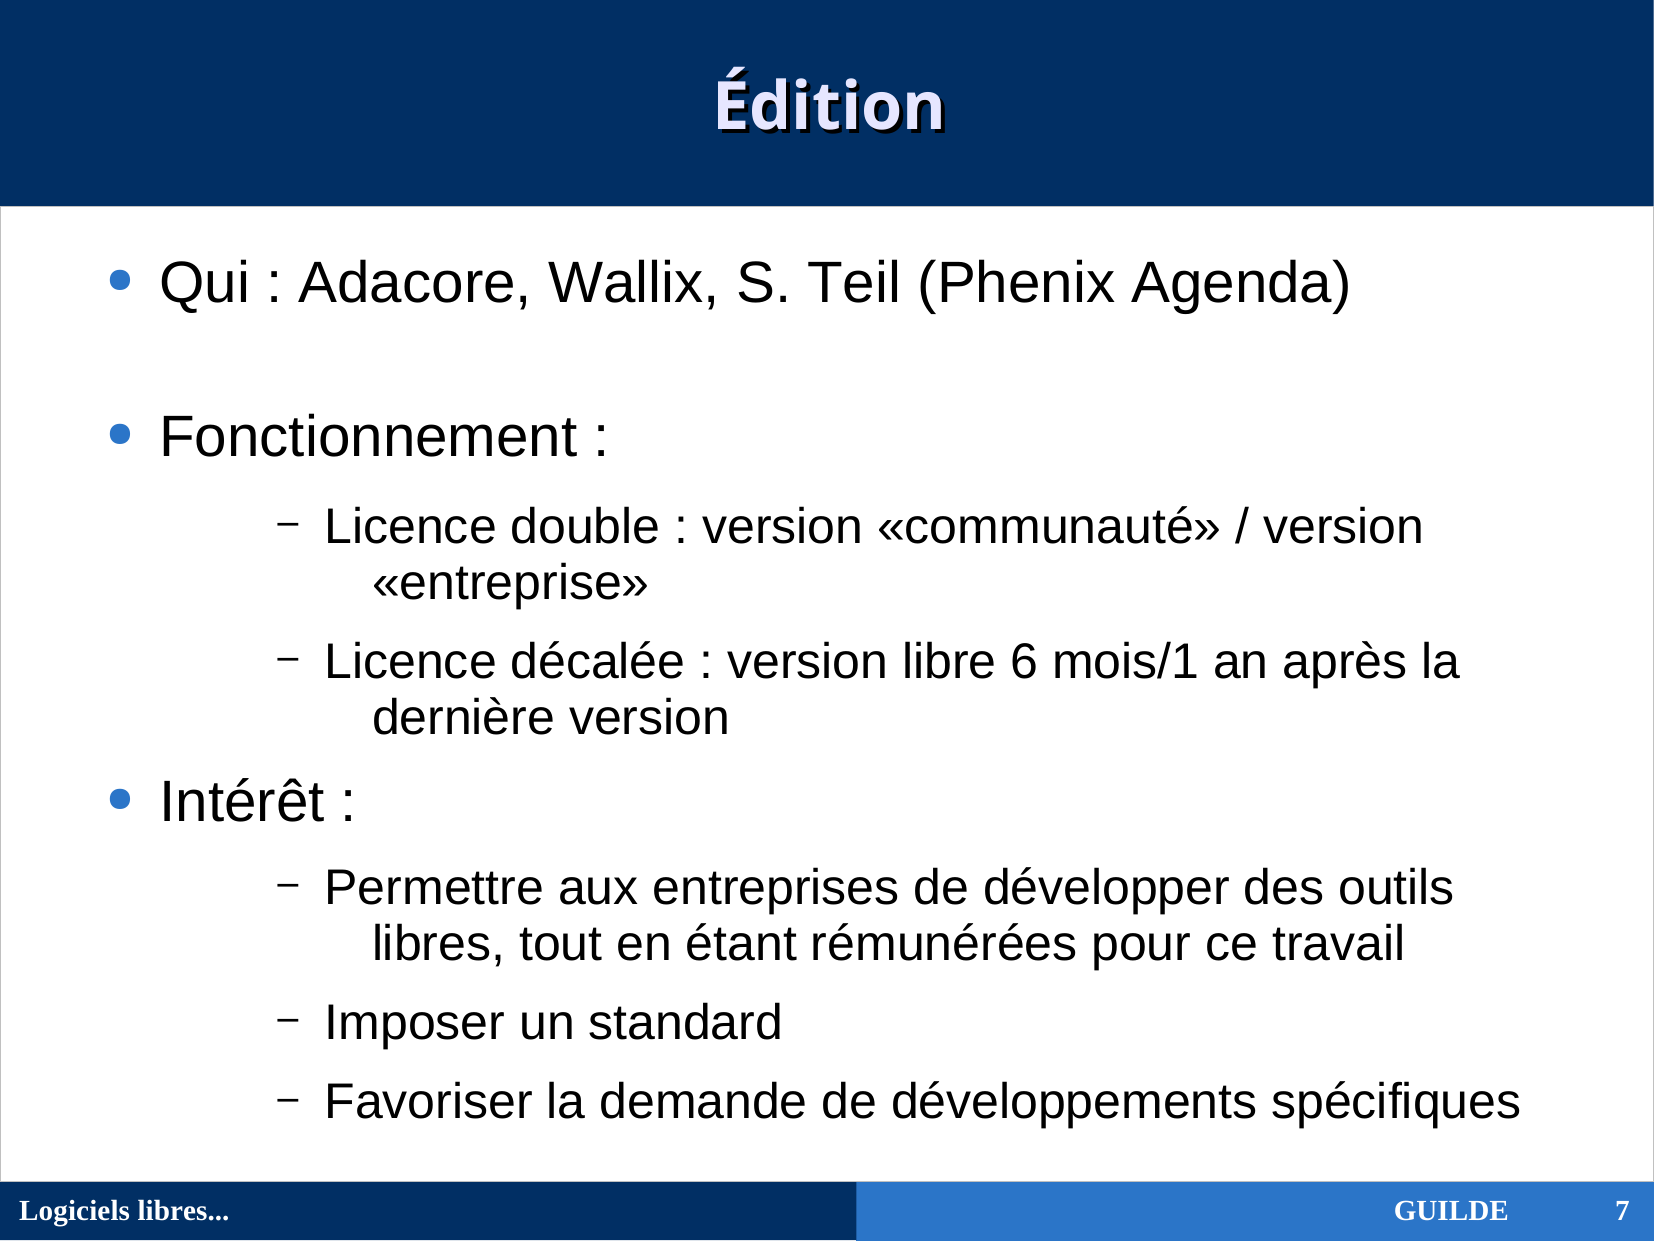

# Édition
Qui : Adacore, Wallix, S. Teil (Phenix Agenda)
Fonctionnement :
Licence double : version «communauté» / version «entreprise»
Licence décalée : version libre 6 mois/1 an après la dernière version
Intérêt :
Permettre aux entreprises de développer des outils libres, tout en étant rémunérées pour ce travail
Imposer un standard
Favoriser la demande de développements spécifiques
7